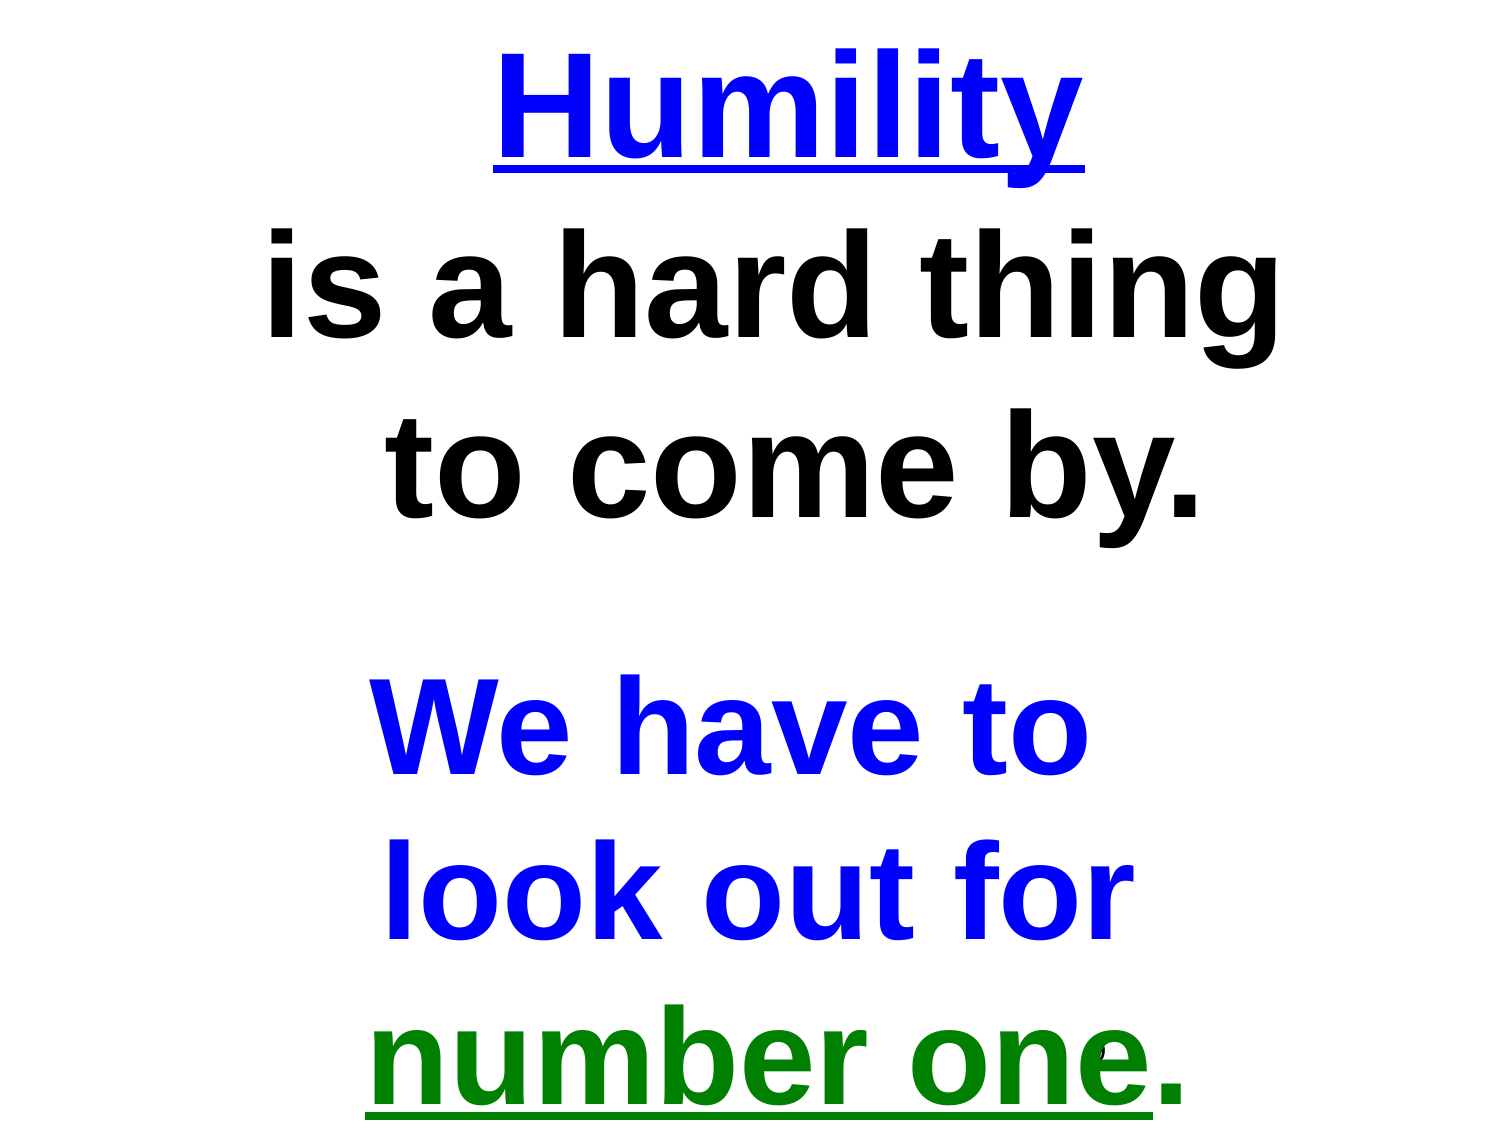

Humility
is a hard thing
to come by.
We have to
look out for
number one.
9